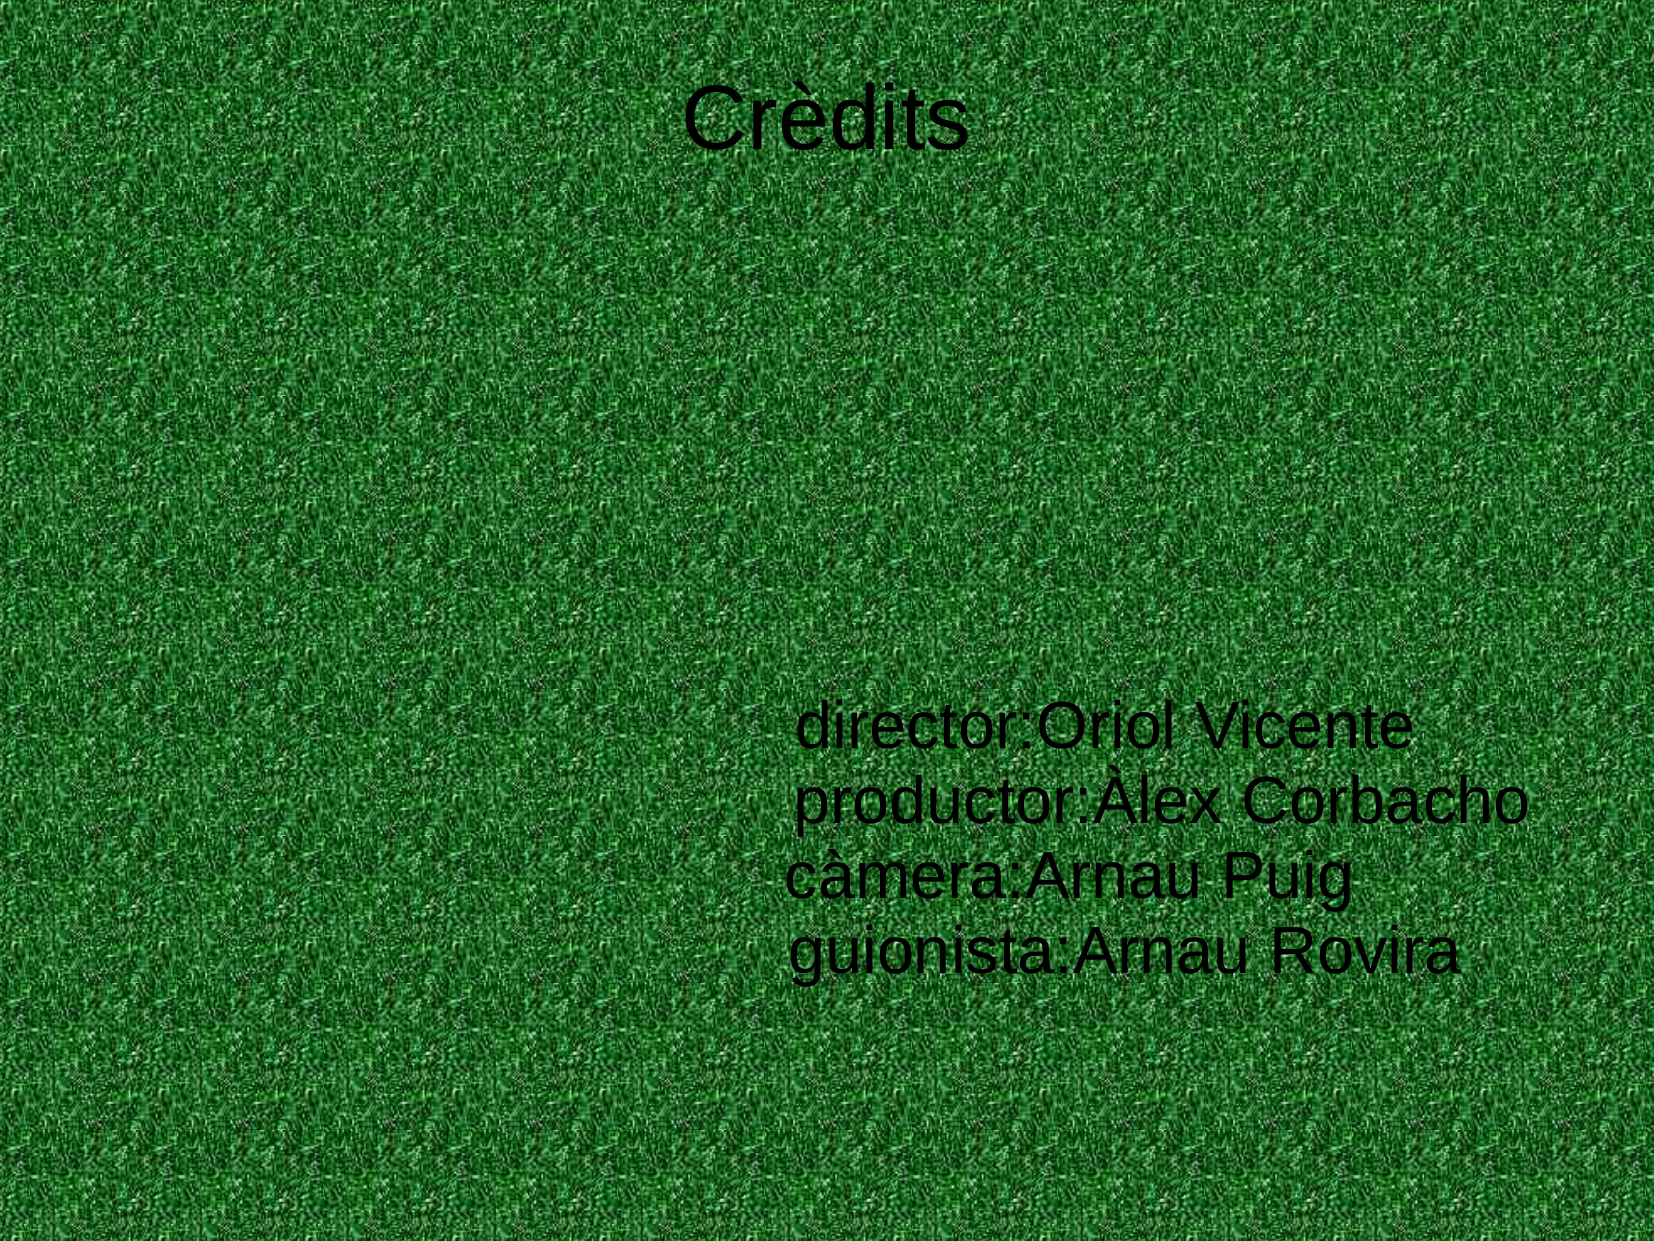

# Crèdits
 						 director:Oriol Vicente
 productor:Àlex Corbacho
 càmera:Arnau Puig
 guionista:Arnau Rovira